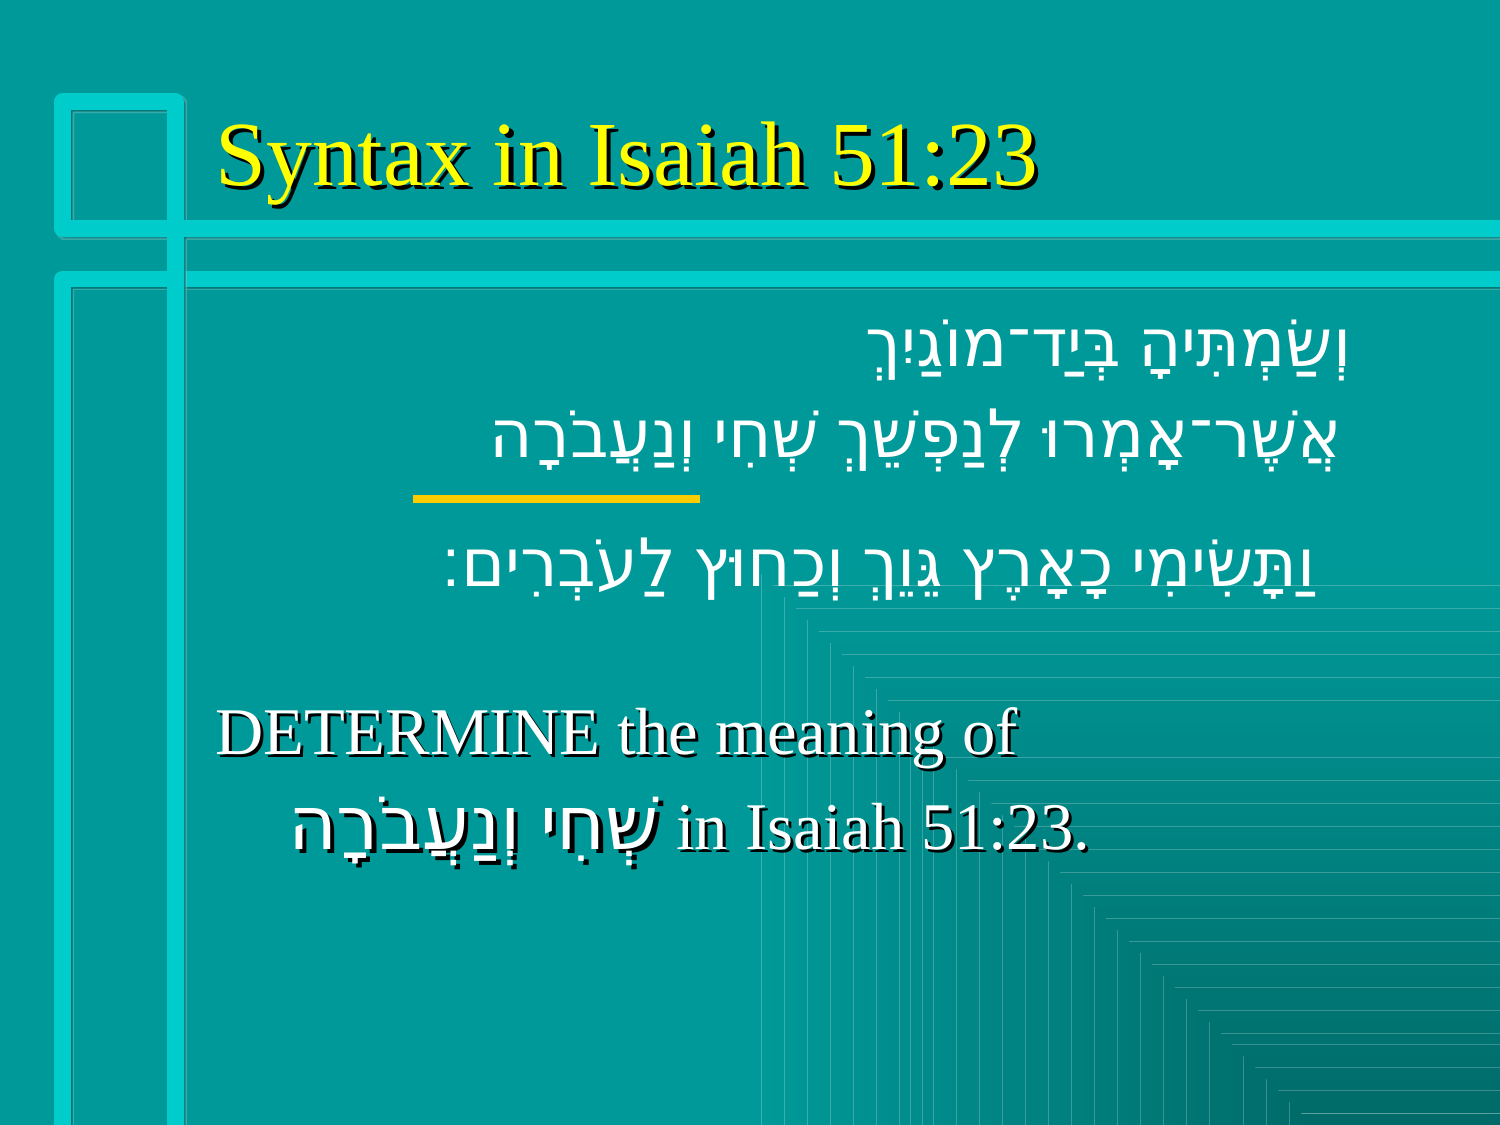

# Syntax in Isaiah 51:23
 וְשַׂמְתִּיהָ בְּיַד־מוֹגַיִךְ
 אֲשֶׁר־אָמְרוּ לְנַפְשֵׁךְ שְׁחִי וְנַעֲבֹרָה
וַתָּשִׂימִי כָאָרֶץ גֵּוֵךְ וְכַחוּץ לַעֹבְרִים׃
DETERMINE the meaning of
 שְׁחִי וְנַעֲבֹרָה in Isaiah 51:23.